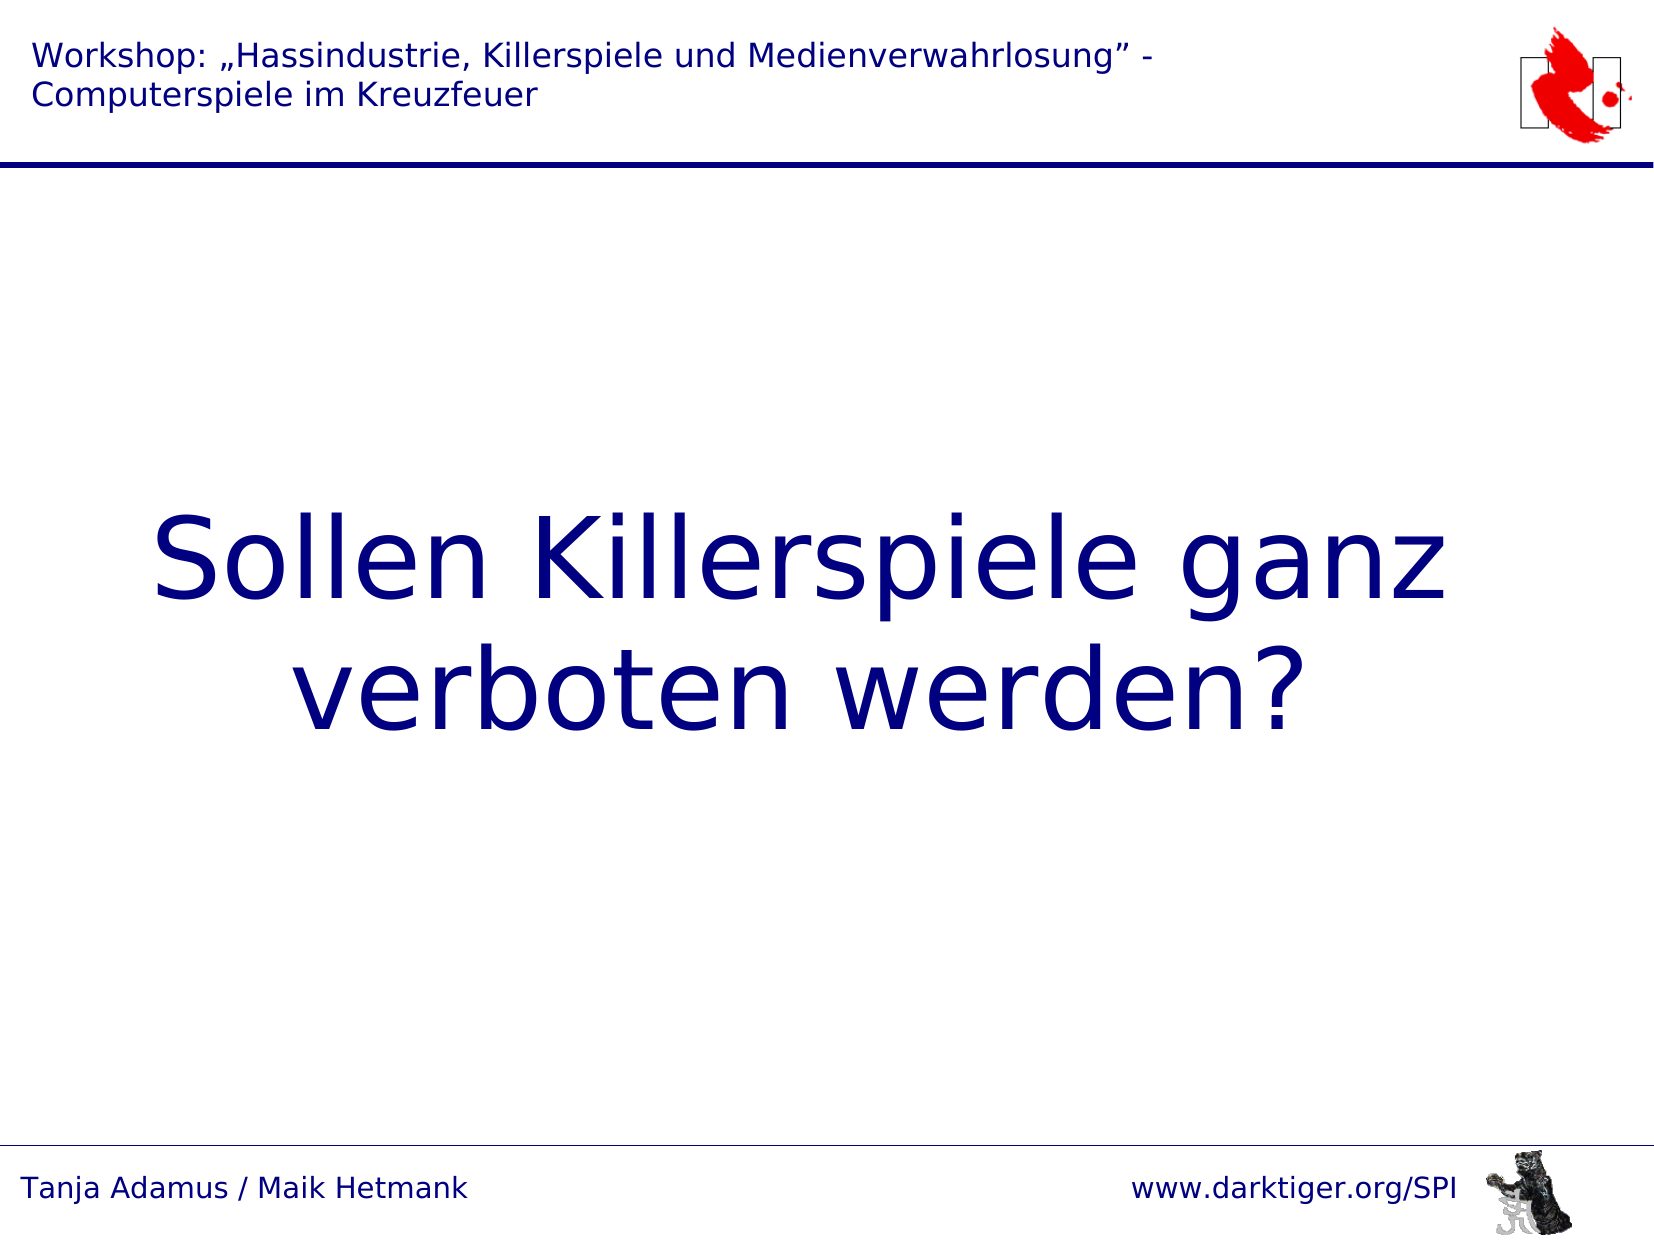

Workshop: „Hassindustrie, Killerspiele und Medienverwahrlosung” - Computerspiele im Kreuzfeuer
Sollen Killerspiele ganz verboten werden?